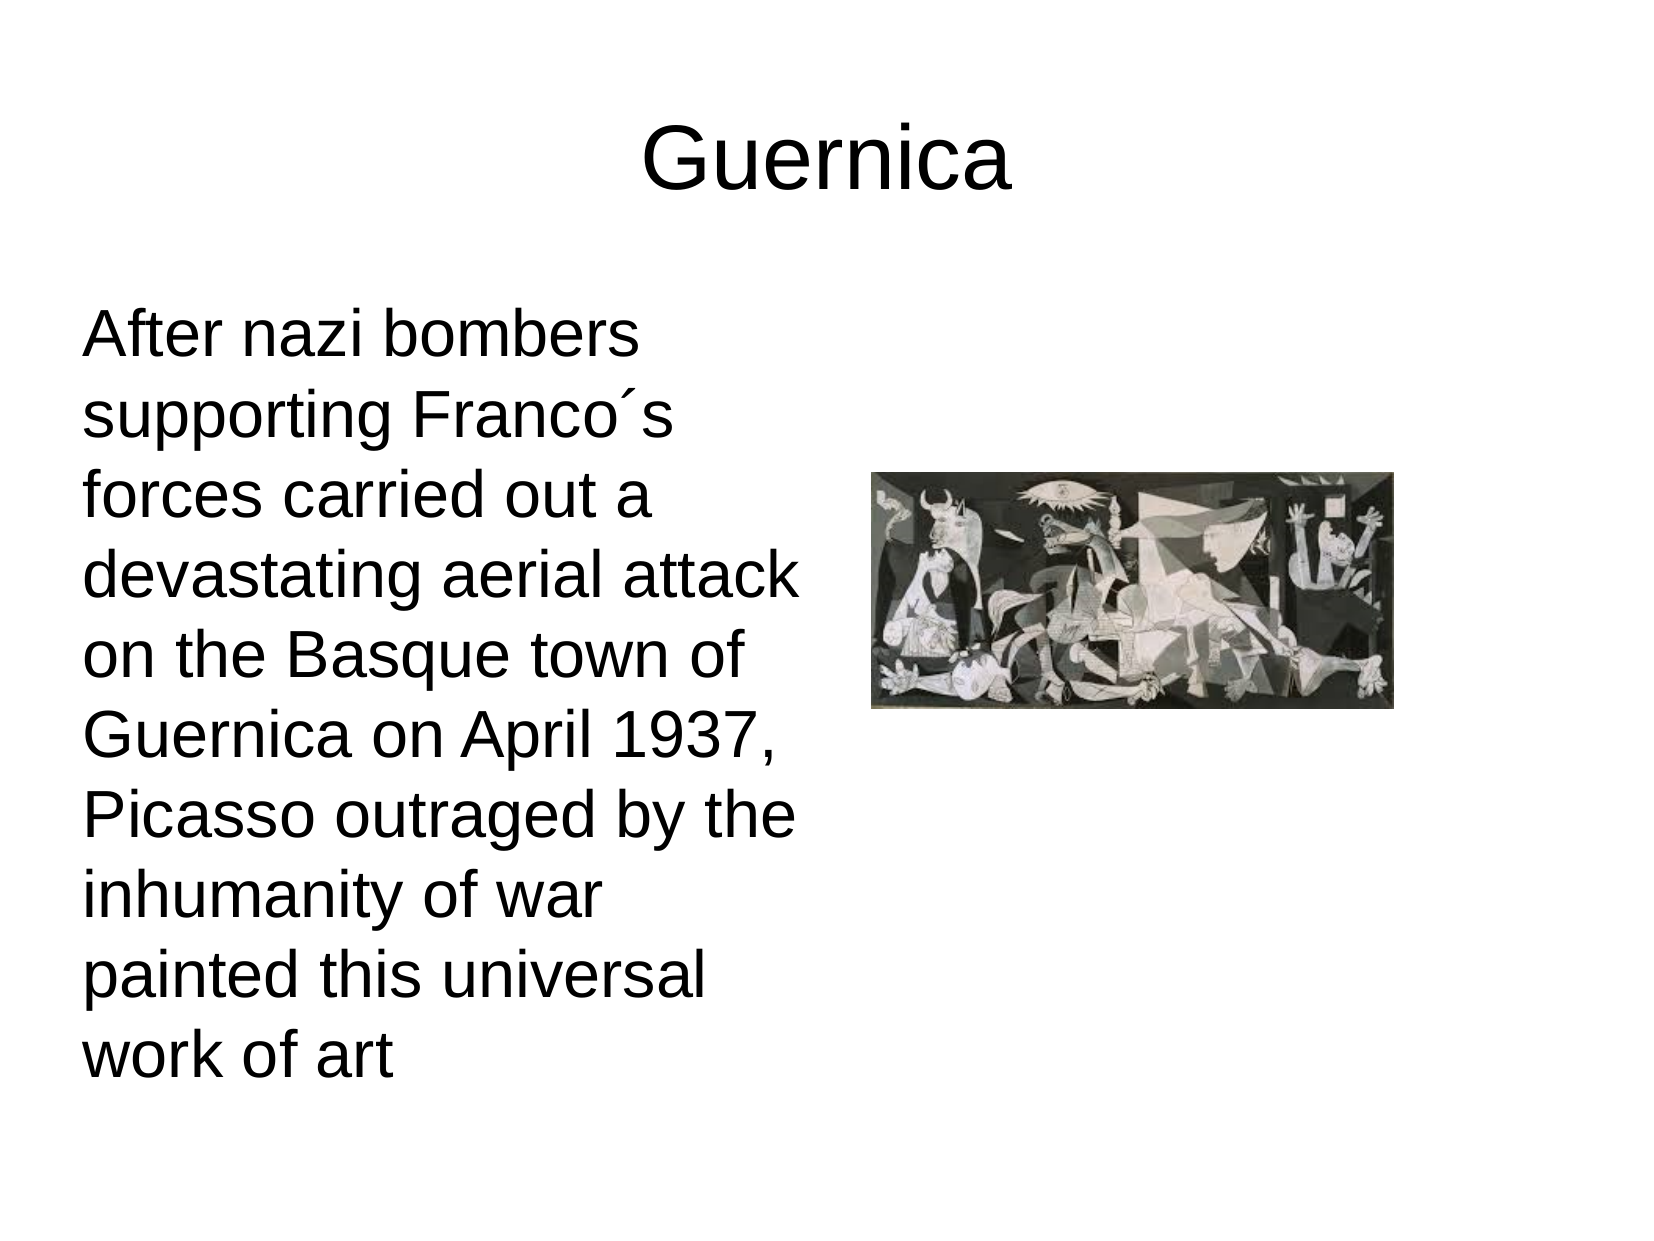

# Guernica
After nazi bombers supporting Franco´s forces carried out a devastating aerial attack on the Basque town of Guernica on April 1937, Picasso outraged by the inhumanity of war painted this universal work of art